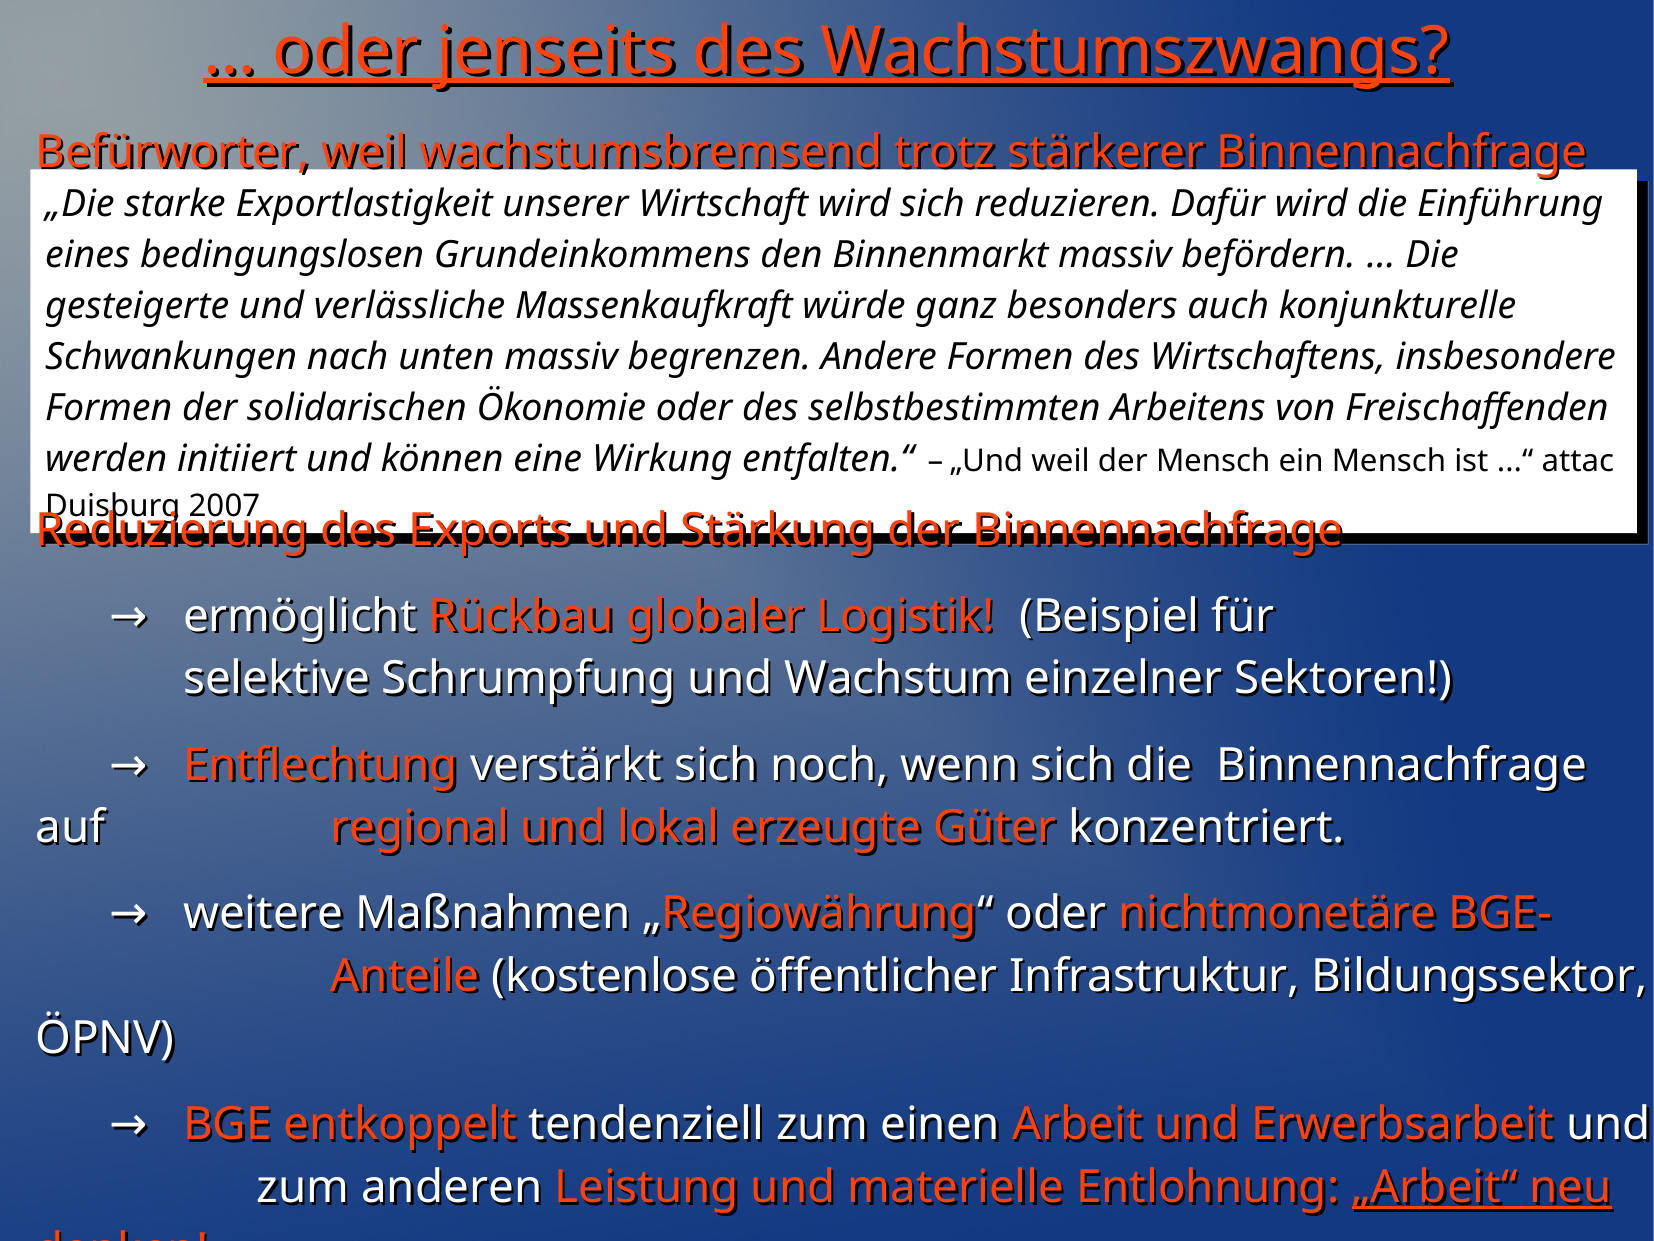

# … oder jenseits des Wachstumszwangs?
Befürworter, weil wachstumsbremsend trotz stärkerer Binnennachfrage
„Die starke Exportlastigkeit unserer Wirtschaft wird sich reduzieren. Dafür wird die Einführung eines bedingungslosen Grundeinkommens den Binnenmarkt massiv befördern. … Die gesteigerte und verlässliche Massenkaufkraft würde ganz besonders auch konjunkturelle Schwankungen nach unten massiv begrenzen. Andere Formen des Wirtschaftens, insbesondere Formen der solidarischen Ökonomie oder des selbstbestimmten Arbeitens von Freischaffenden werden initiiert und können eine Wirkung entfalten.“ – „Und weil der Mensch ein Mensch ist ...“ attac Duisburg 2007
Reduzierung des Exports und Stärkung der Binnennachfrage
	→ 	ermöglicht Rückbau globaler Logistik! (Beispiel für
 		selektive Schrumpfung und Wachstum einzelner Sektoren!)
	→	Entflechtung verstärkt sich noch, wenn sich die	Binnennachfrage auf 			regional und lokal erzeugte Güter konzentriert.
	→ 	weitere Maßnahmen „Regiowährung“ oder nichtmonetäre BGE-					Anteile (kostenlose öffentlicher Infrastruktur, Bildungssektor, ÖPNV)
	→ 	BGE entkoppelt tendenziell zum einen Arbeit und Erwerbsarbeit und 			zum anderen Leistung und materielle Entlohnung: „Arbeit“ neu denken!
	→ 	Das BGE macht die Gesellschaft gleicher
		Konsum von Statussymbolen verliert an Bedeutung
		„Konsum von Zeit“ wird zu einer echten Alternative